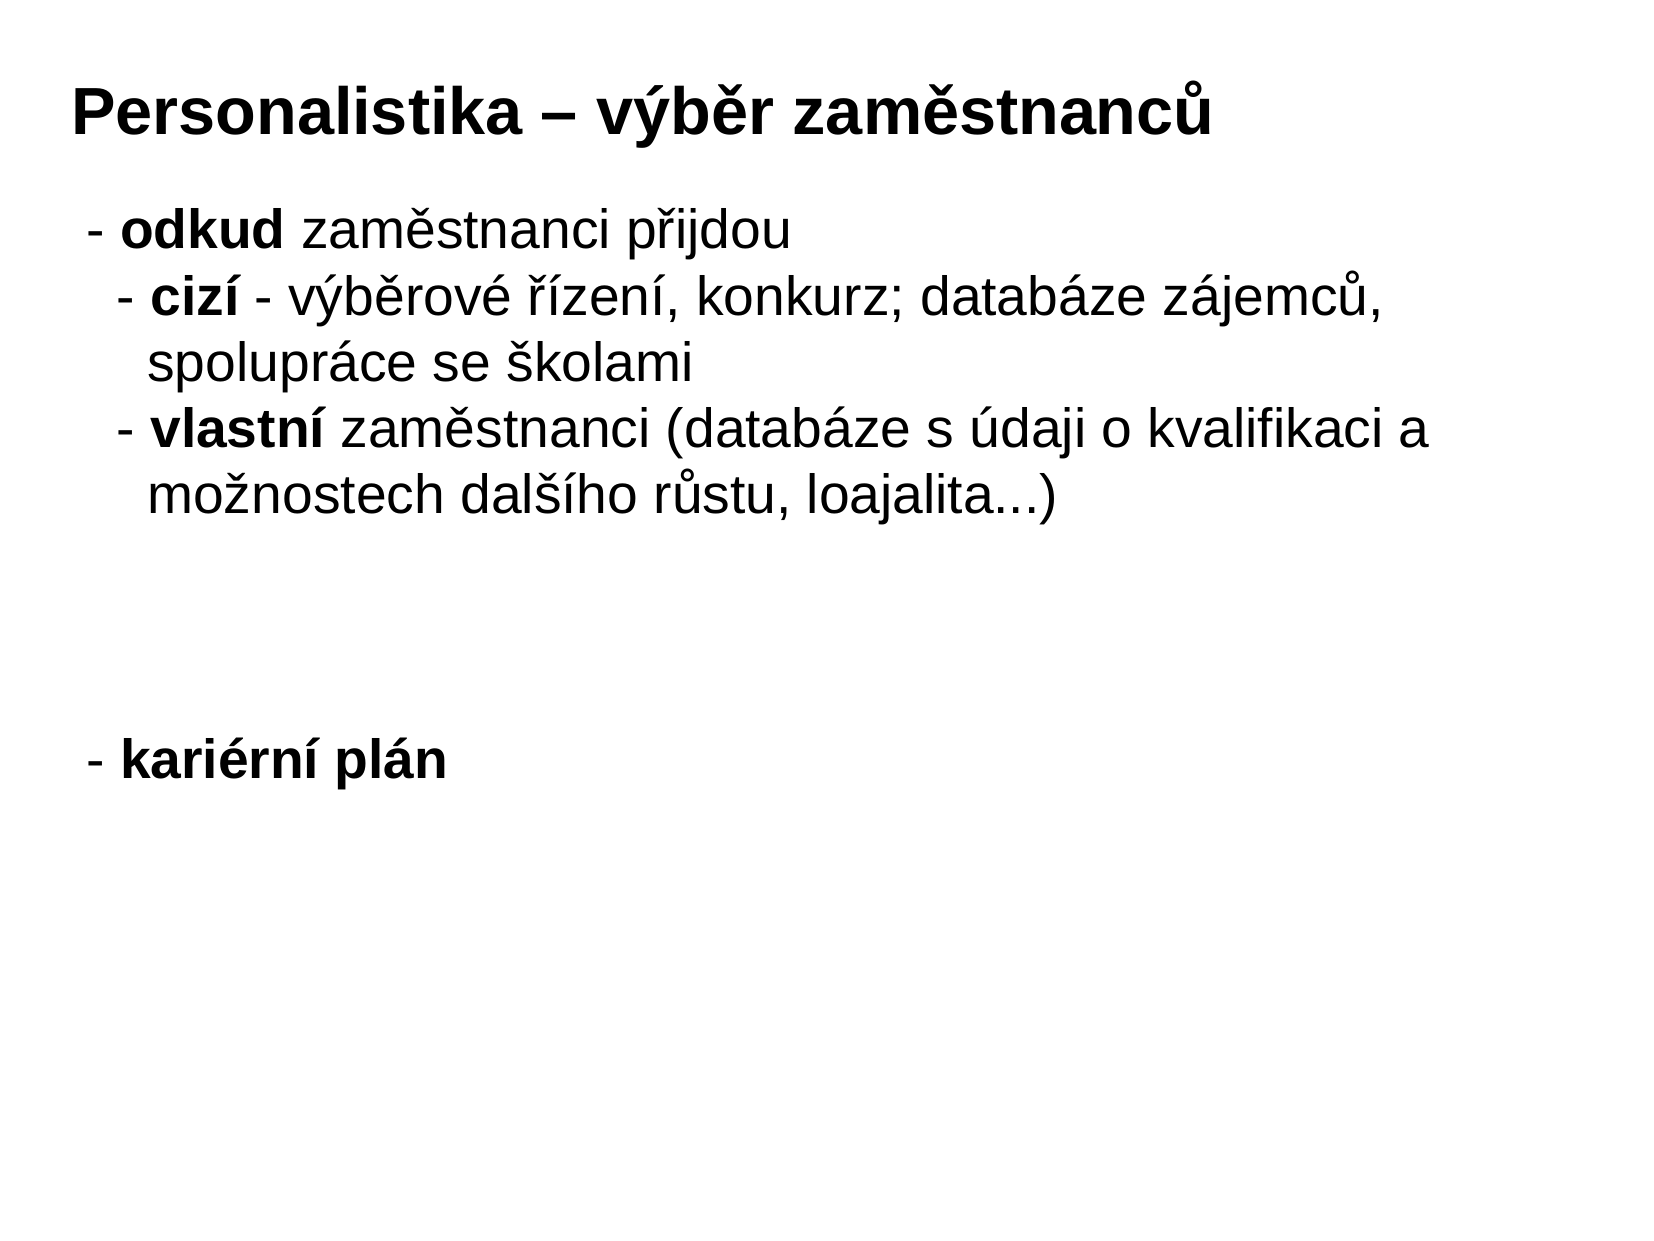

Personalistika – výběr zaměstnanců
- odkud zaměstnanci přijdou
 - cizí - výběrové řízení, konkurz; databáze zájemců,
 spolupráce se školami
 - vlastní zaměstnanci (databáze s údaji o kvalifikaci a
 možnostech dalšího růstu, loajalita...)
- kariérní plán